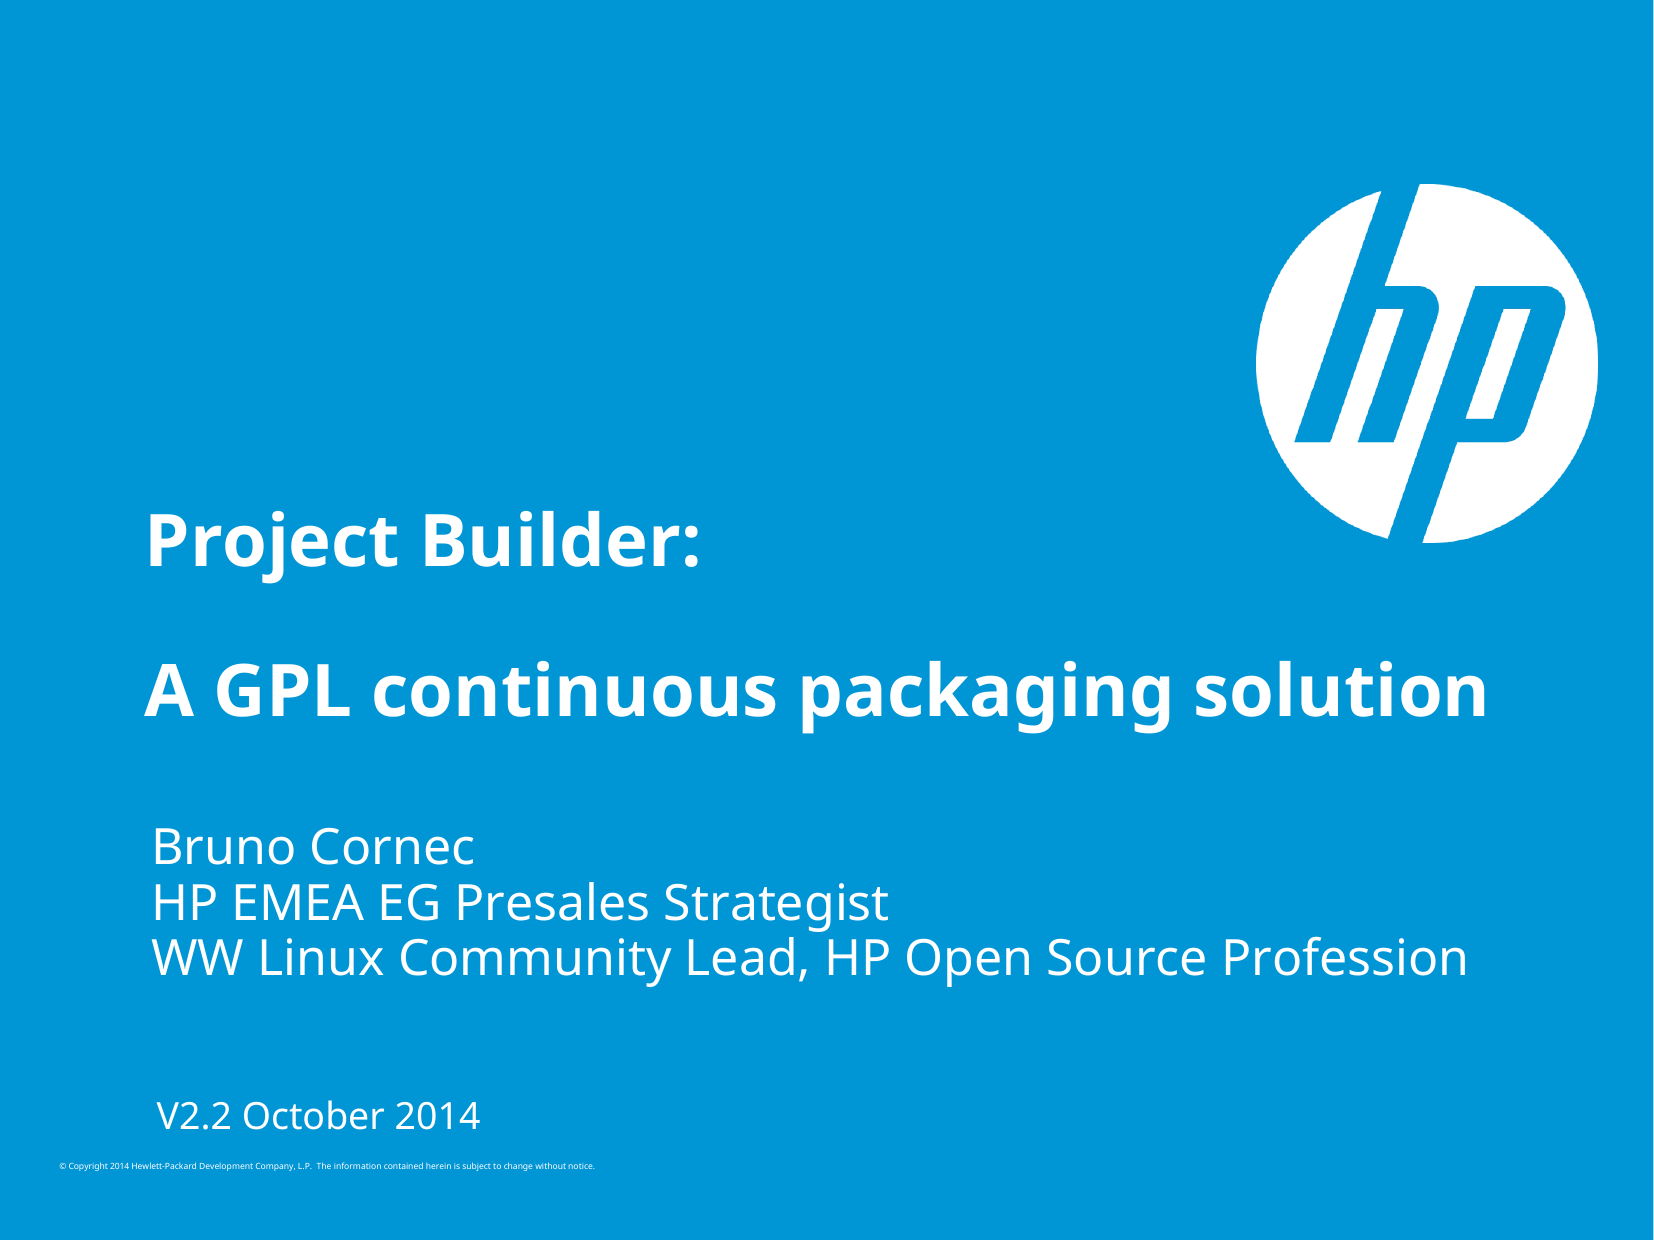

# Project Builder: A GPL continuous packaging solution
Bruno Cornec
HP EMEA EG Presales Strategist
WW Linux Community Lead, HP Open Source Profession
V2.2 October 2014